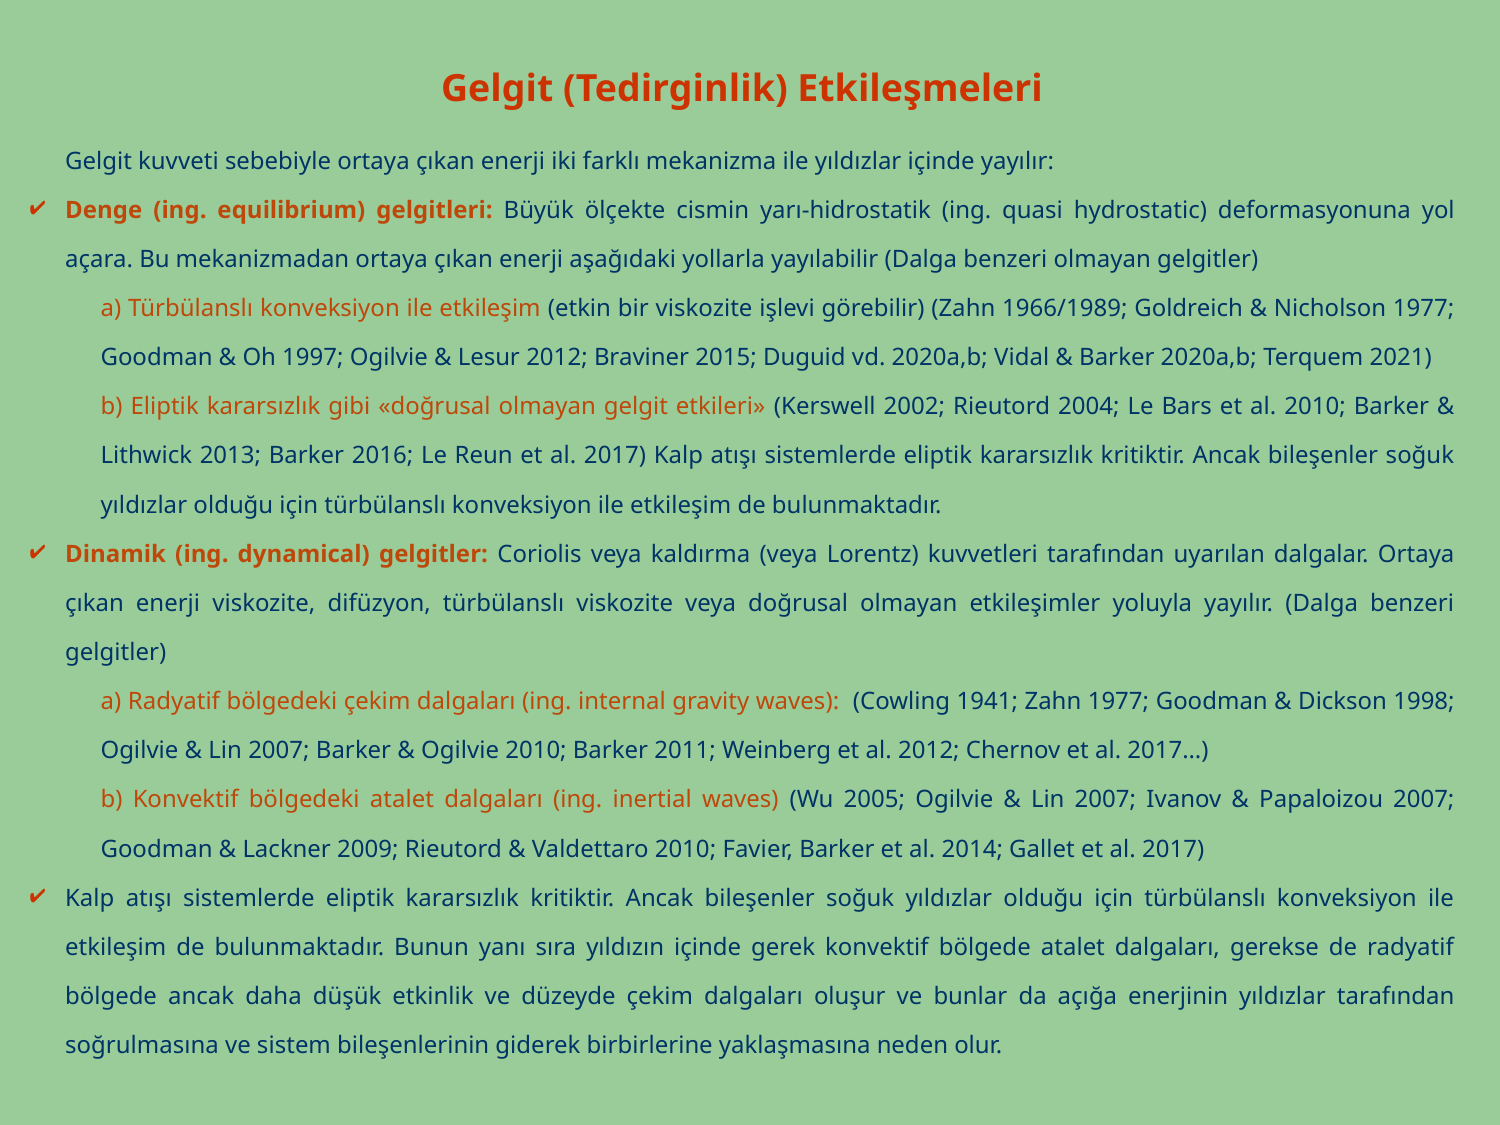

Gelgit (Tedirginlik) Etkileşmeleri
Gelgit kuvveti sebebiyle ortaya çıkan enerji iki farklı mekanizma ile yıldızlar içinde yayılır:
Denge (ing. equilibrium) gelgitleri: Büyük ölçekte cismin yarı-hidrostatik (ing. quasi hydrostatic) deformasyonuna yol açara. Bu mekanizmadan ortaya çıkan enerji aşağıdaki yollarla yayılabilir (Dalga benzeri olmayan gelgitler)
a) Türbülanslı konveksiyon ile etkileşim (etkin bir viskozite işlevi görebilir) (Zahn 1966/1989; Goldreich & Nicholson 1977; Goodman & Oh 1997; Ogilvie & Lesur 2012; Braviner 2015; Duguid vd. 2020a,b; Vidal & Barker 2020a,b; Terquem 2021)
b) Eliptik kararsızlık gibi «doğrusal olmayan gelgit etkileri» (Kerswell 2002; Rieutord 2004; Le Bars et al. 2010; Barker & Lithwick 2013; Barker 2016; Le Reun et al. 2017) Kalp atışı sistemlerde eliptik kararsızlık kritiktir. Ancak bileşenler soğuk yıldızlar olduğu için türbülanslı konveksiyon ile etkileşim de bulunmaktadır.
Dinamik (ing. dynamical) gelgitler: Coriolis veya kaldırma (veya Lorentz) kuvvetleri tarafından uyarılan dalgalar. Ortaya çıkan enerji viskozite, difüzyon, türbülanslı viskozite veya doğrusal olmayan etkileşimler yoluyla yayılır. (Dalga benzeri gelgitler)
a) Radyatif bölgedeki çekim dalgaları (ing. internal gravity waves): (Cowling 1941; Zahn 1977; Goodman & Dickson 1998; Ogilvie & Lin 2007; Barker & Ogilvie 2010; Barker 2011; Weinberg et al. 2012; Chernov et al. 2017…)
b) Konvektif bölgedeki atalet dalgaları (ing. inertial waves) (Wu 2005; Ogilvie & Lin 2007; Ivanov & Papaloizou 2007; Goodman & Lackner 2009; Rieutord & Valdettaro 2010; Favier, Barker et al. 2014; Gallet et al. 2017)
Kalp atışı sistemlerde eliptik kararsızlık kritiktir. Ancak bileşenler soğuk yıldızlar olduğu için türbülanslı konveksiyon ile etkileşim de bulunmaktadır. Bunun yanı sıra yıldızın içinde gerek konvektif bölgede atalet dalgaları, gerekse de radyatif bölgede ancak daha düşük etkinlik ve düzeyde çekim dalgaları oluşur ve bunlar da açığa enerjinin yıldızlar tarafından soğrulmasına ve sistem bileşenlerinin giderek birbirlerine yaklaşmasına neden olur.